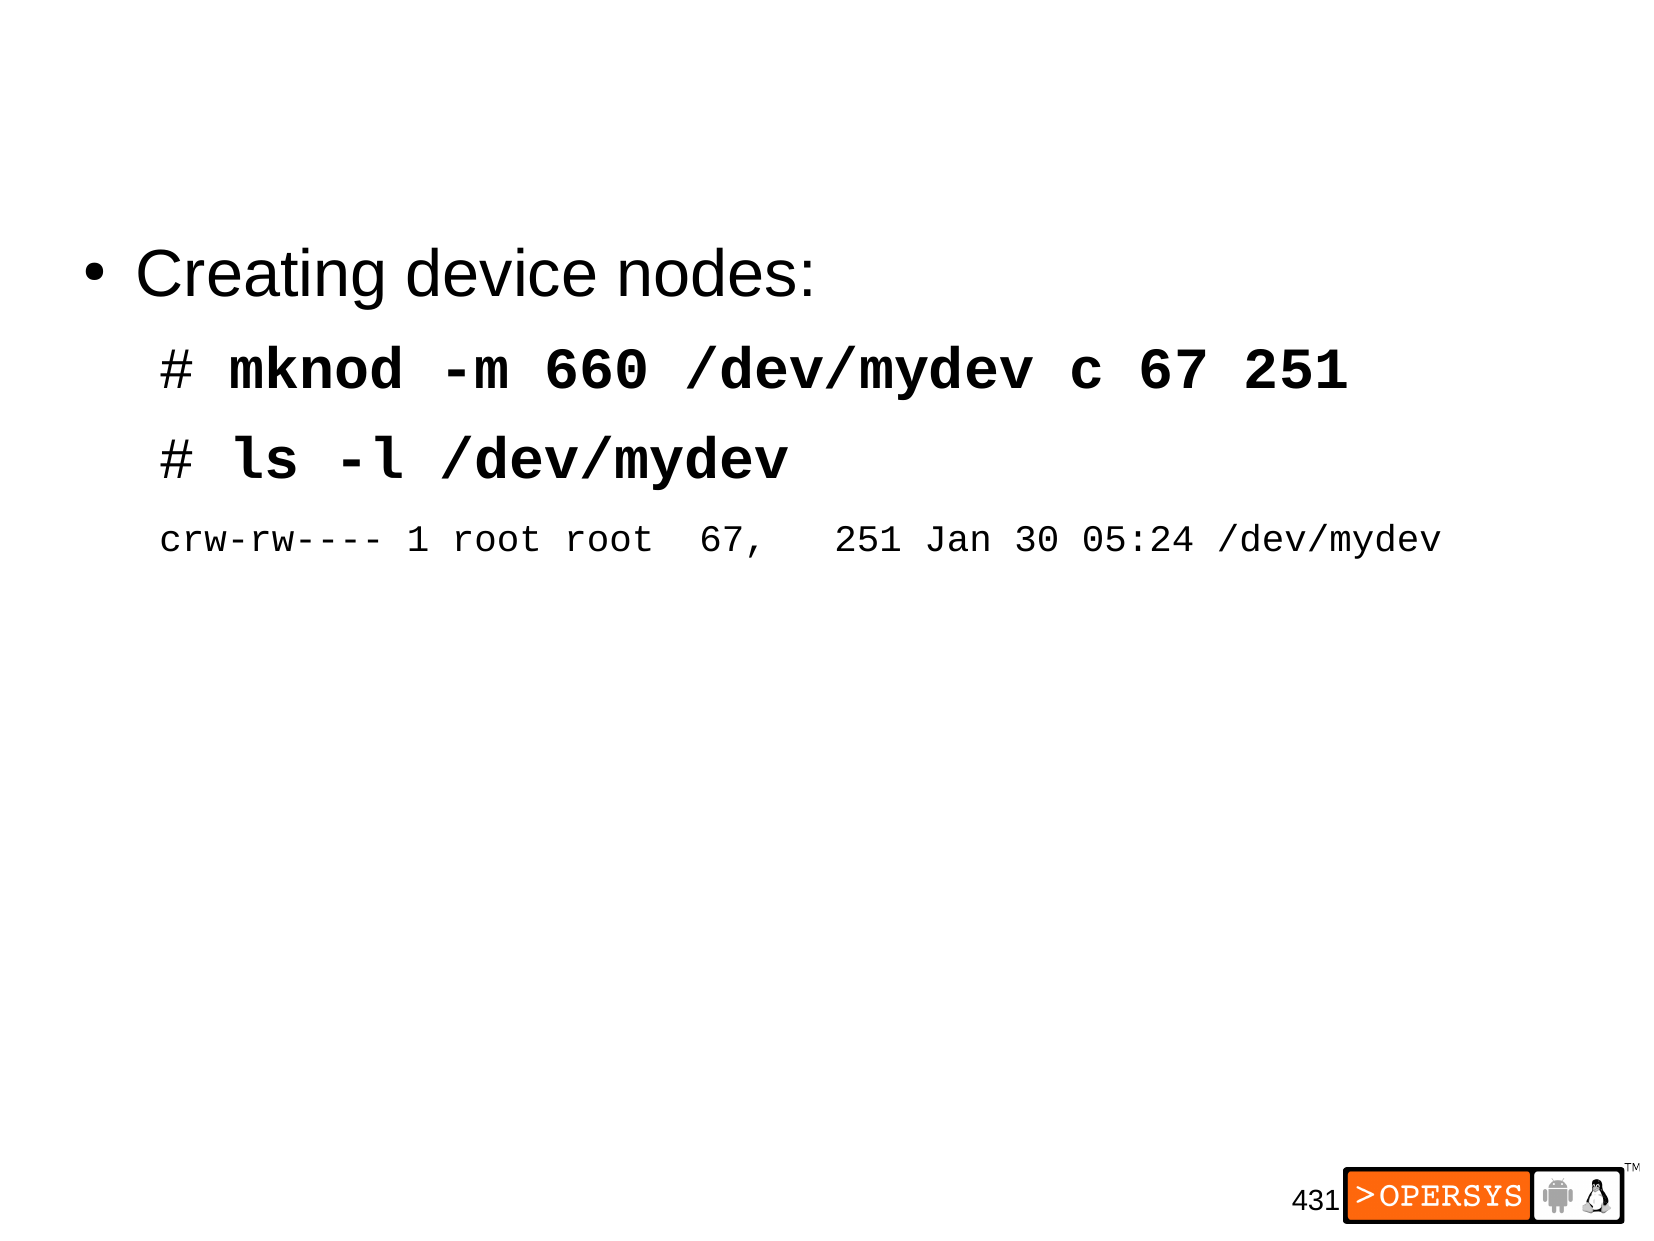

# Creating device nodes:
# mknod -m 660 /dev/mydev c 67 251
# ls -l /dev/mydev
crw-rw---- 1 root root 67, 251 Jan 30 05:24 /dev/mydev